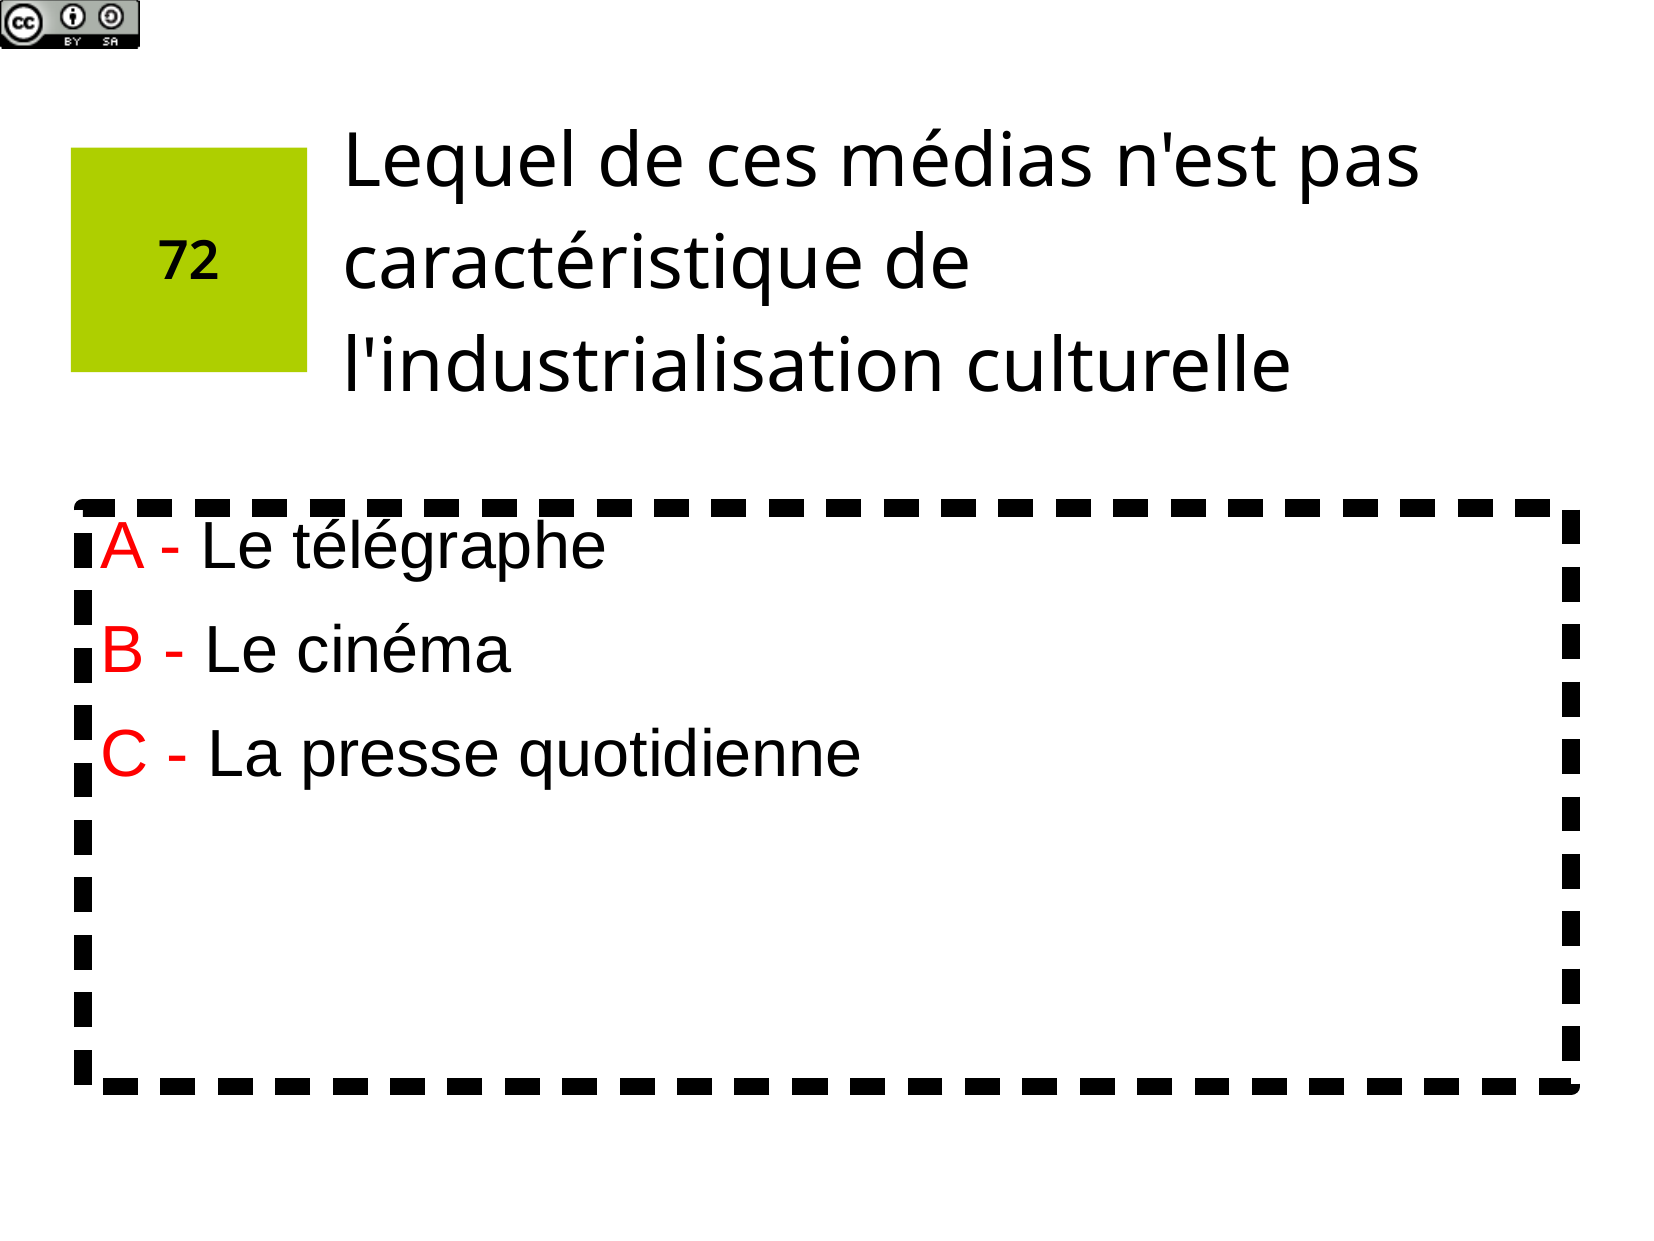

# Lequel de ces médias n'est pas caractéristique de l'industrialisation culturelle
72
Le télégraphe
Le cinéma
La presse quotidienne